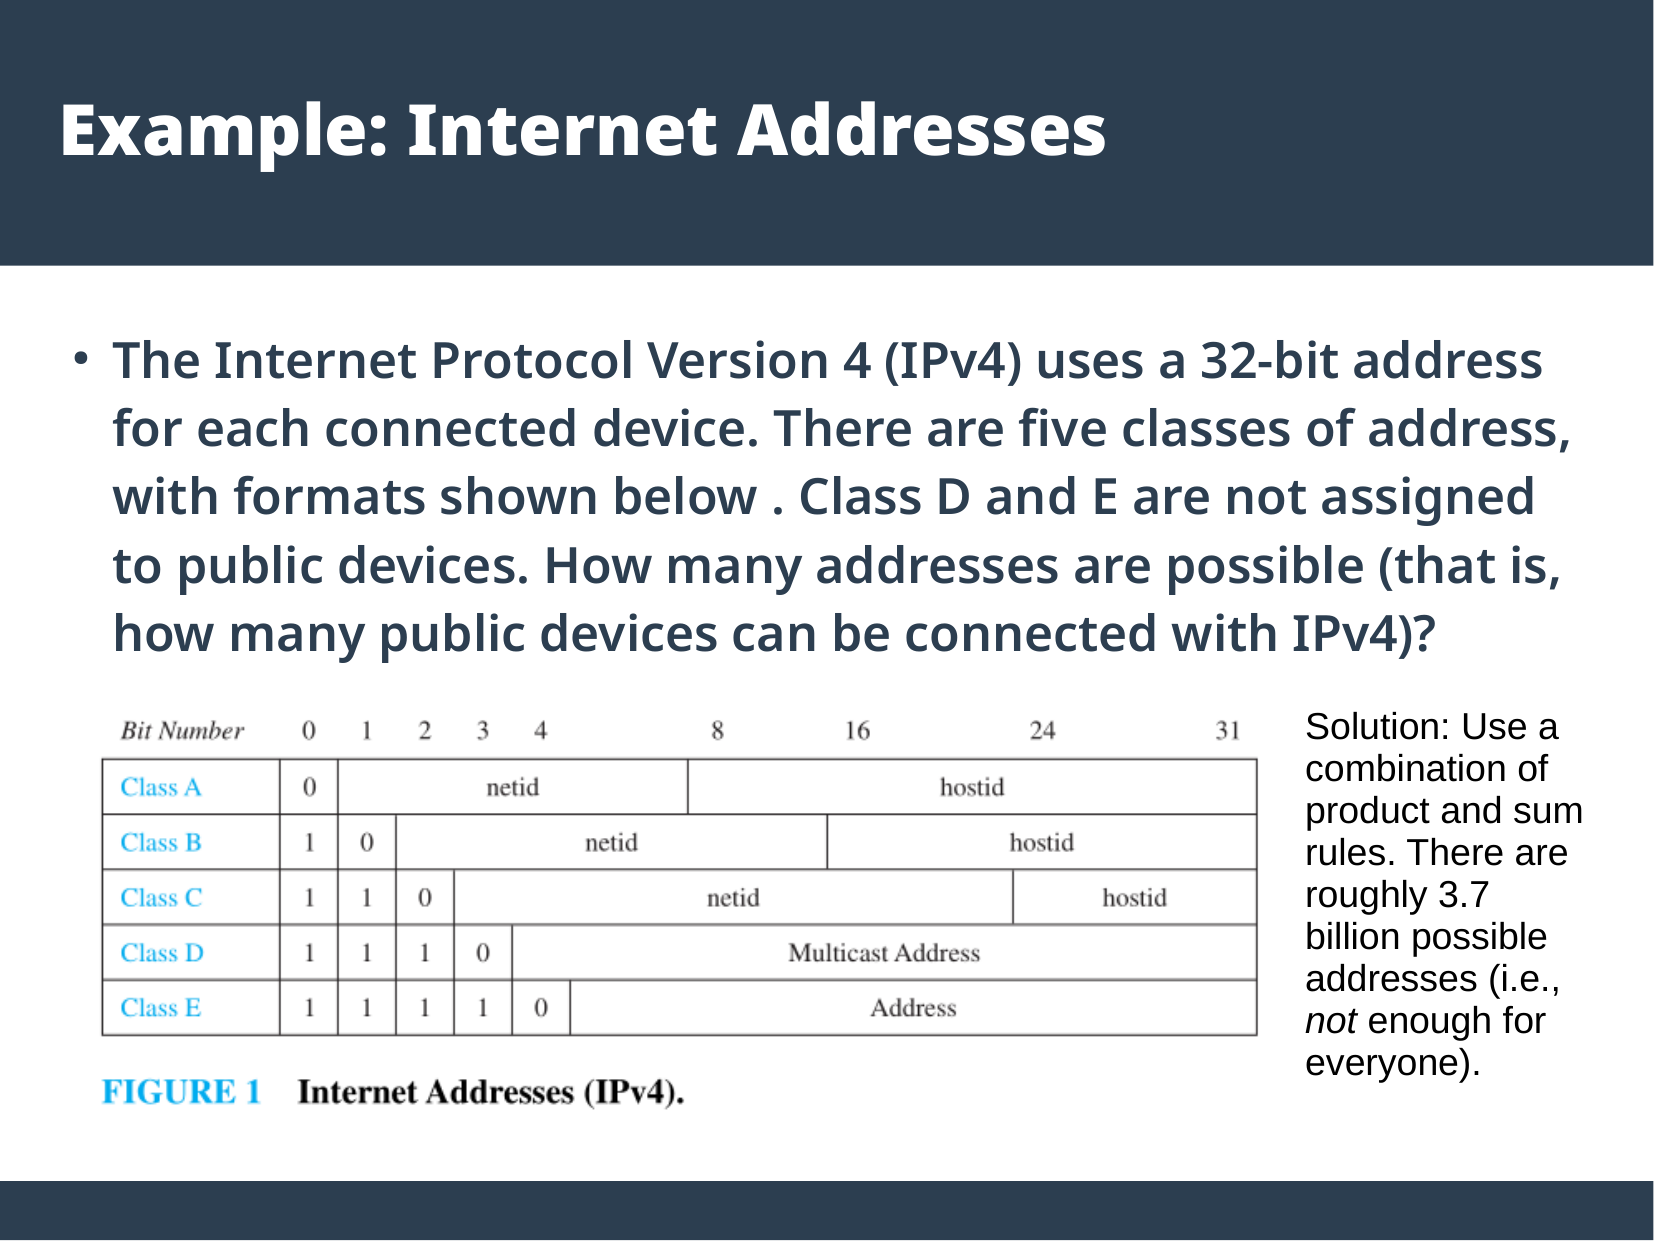

# Example: Internet Addresses
The Internet Protocol Version 4 (IPv4) uses a 32-bit address for each connected device. There are five classes of address, with formats shown below . Class D and E are not assigned to public devices. How many addresses are possible (that is, how many public devices can be connected with IPv4)?
Solution: Use a combination of product and sum rules. There are roughly 3.7 billion possible addresses (i.e., not enough for everyone).